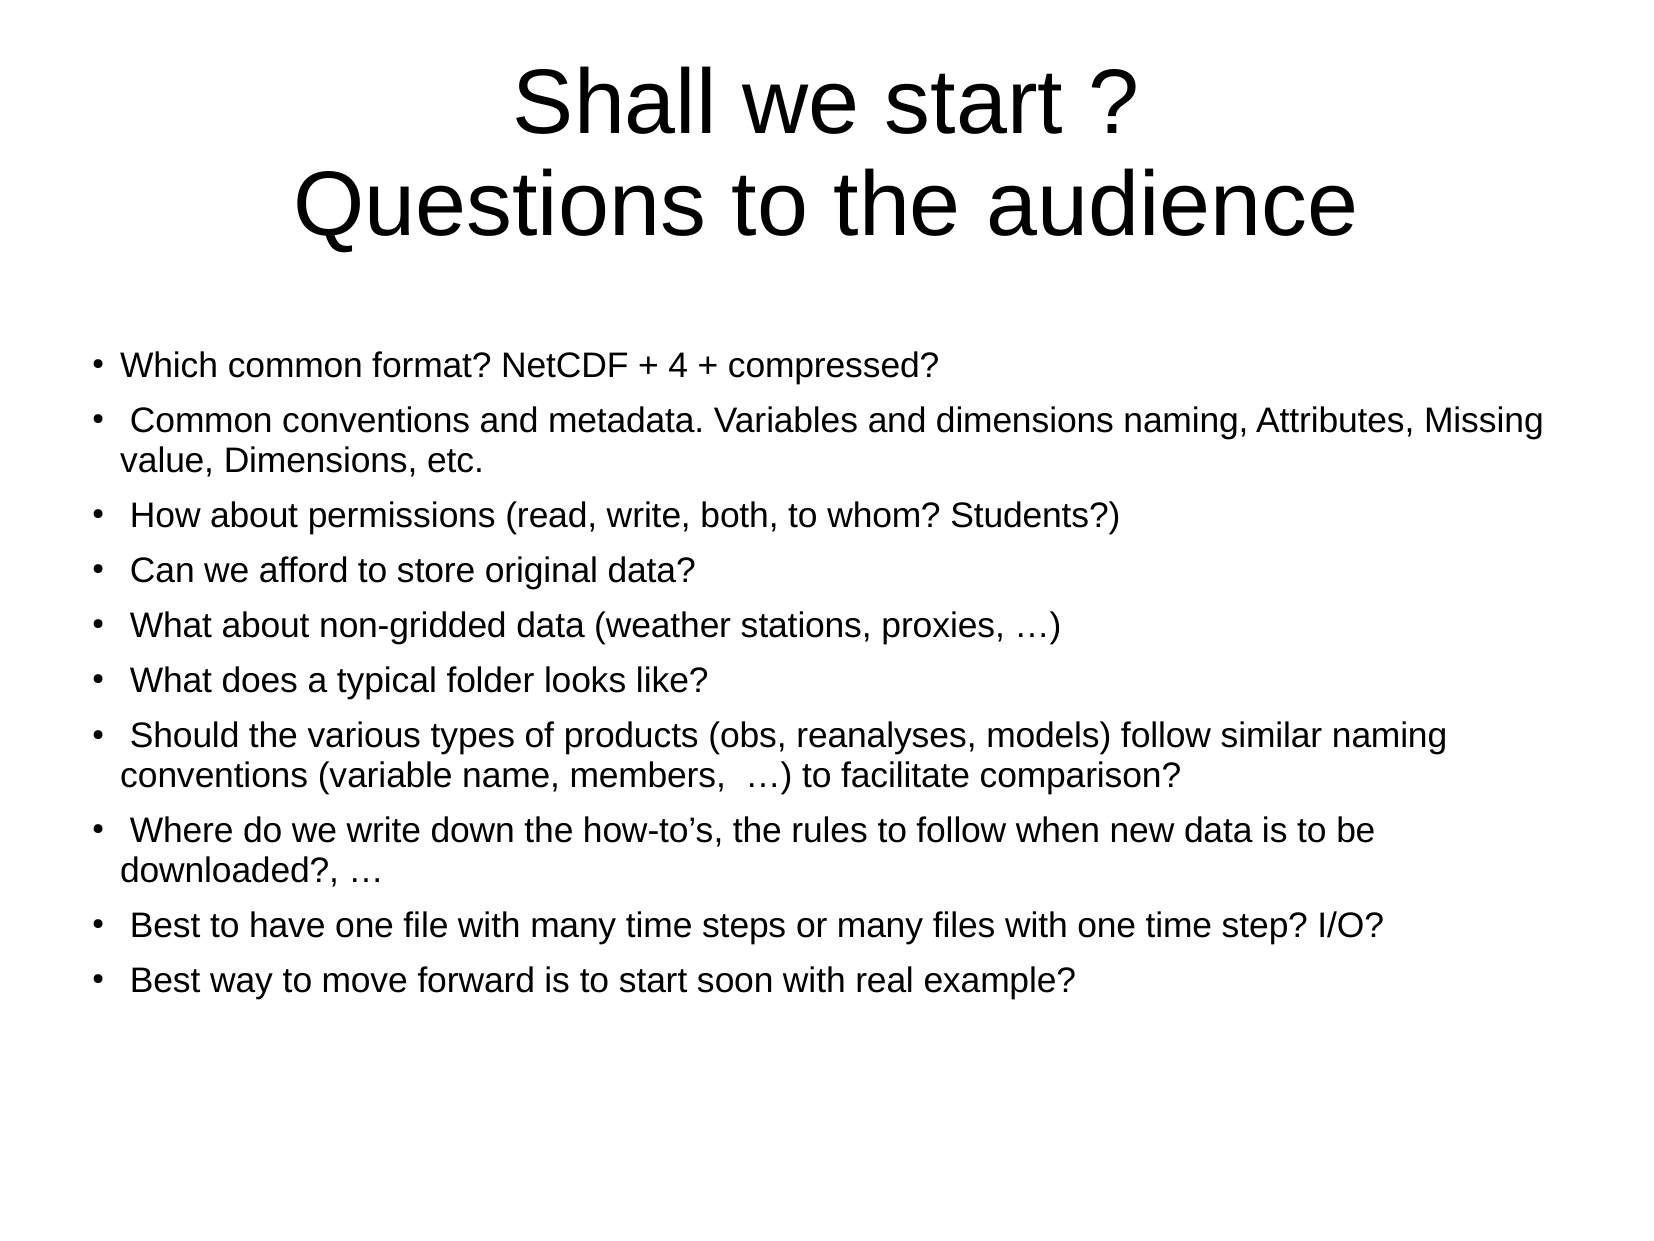

# Shall we start ? Questions to the audience
Which common format? NetCDF + 4 + compressed?
 Common conventions and metadata. Variables and dimensions naming, Attributes, Missing value, Dimensions, etc.
 How about permissions (read, write, both, to whom? Students?)
 Can we afford to store original data?
 What about non-gridded data (weather stations, proxies, …)
 What does a typical folder looks like?
 Should the various types of products (obs, reanalyses, models) follow similar naming conventions (variable name, members, …) to facilitate comparison?
 Where do we write down the how-to’s, the rules to follow when new data is to be downloaded?, …
 Best to have one file with many time steps or many files with one time step? I/O?
 Best way to move forward is to start soon with real example?